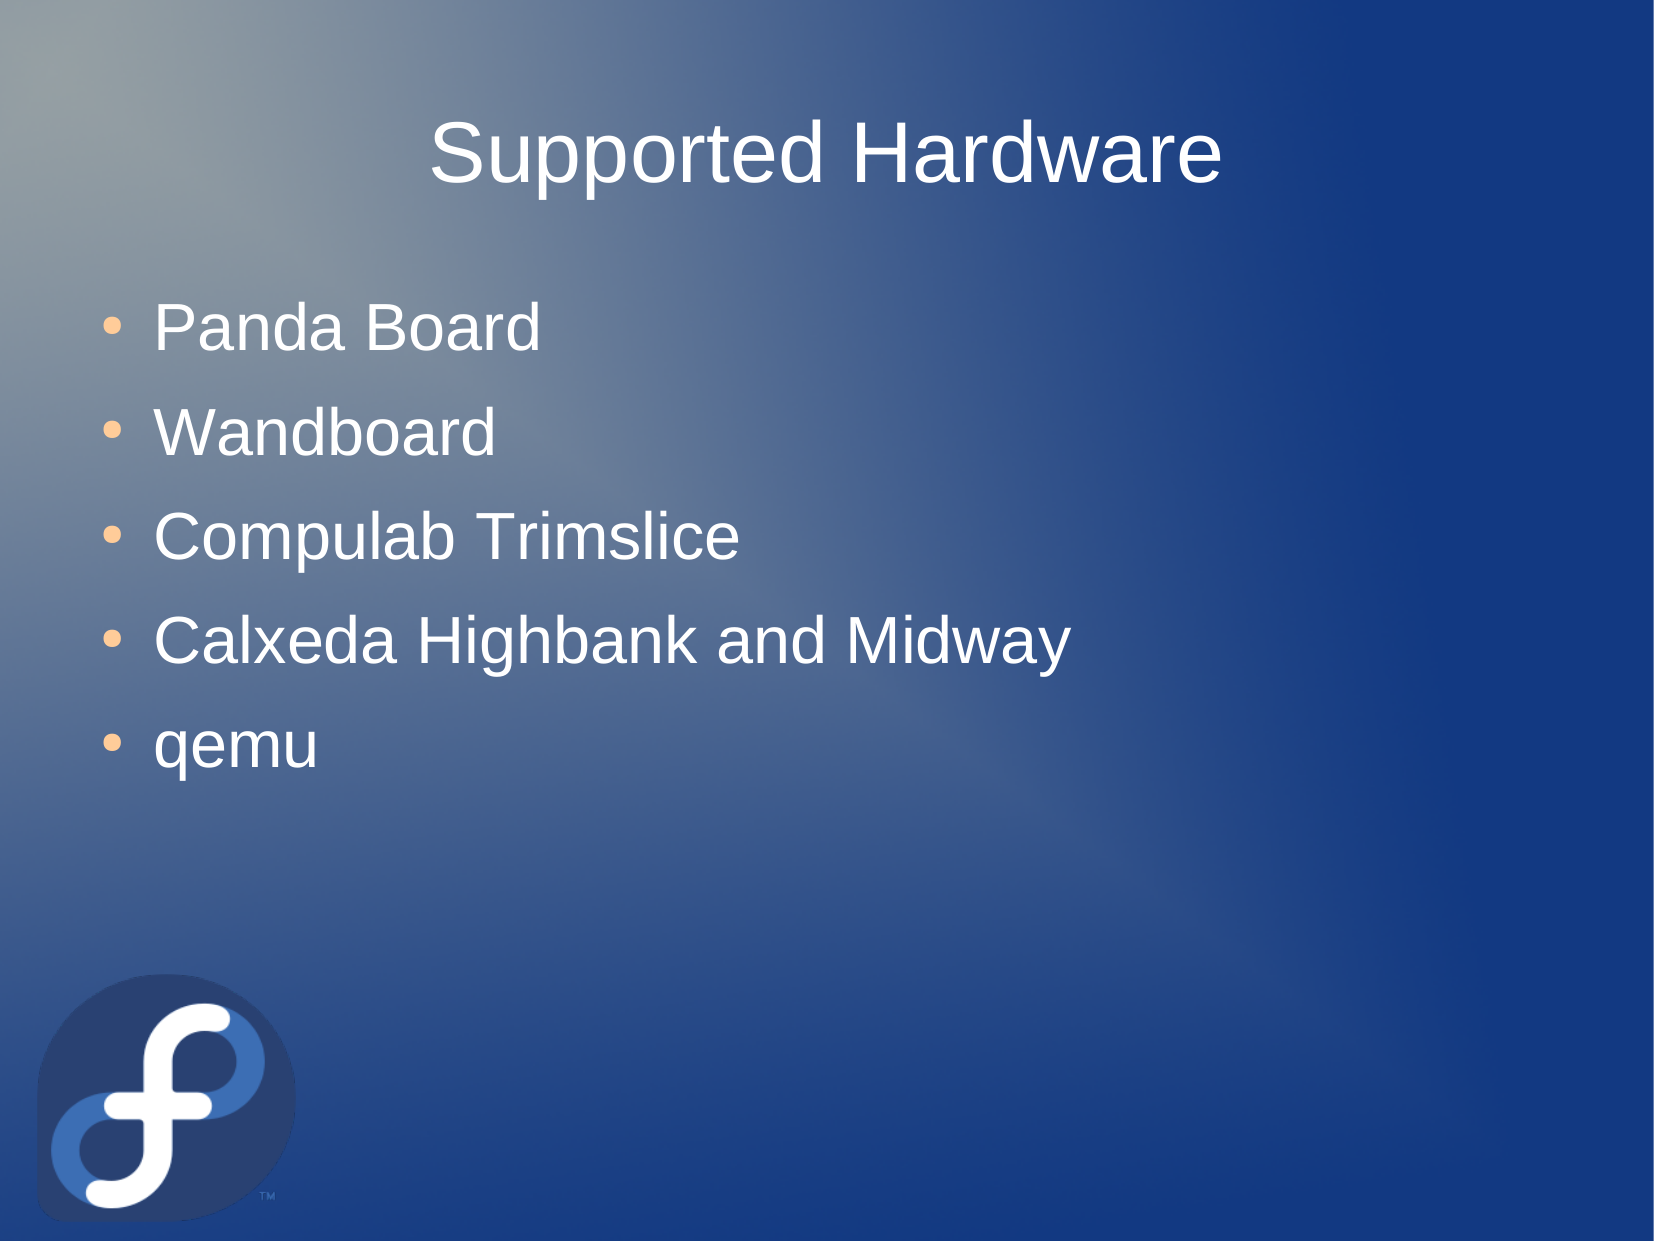

# Supported Hardware
Panda Board
Wandboard
Compulab Trimslice
Calxeda Highbank and Midway
qemu